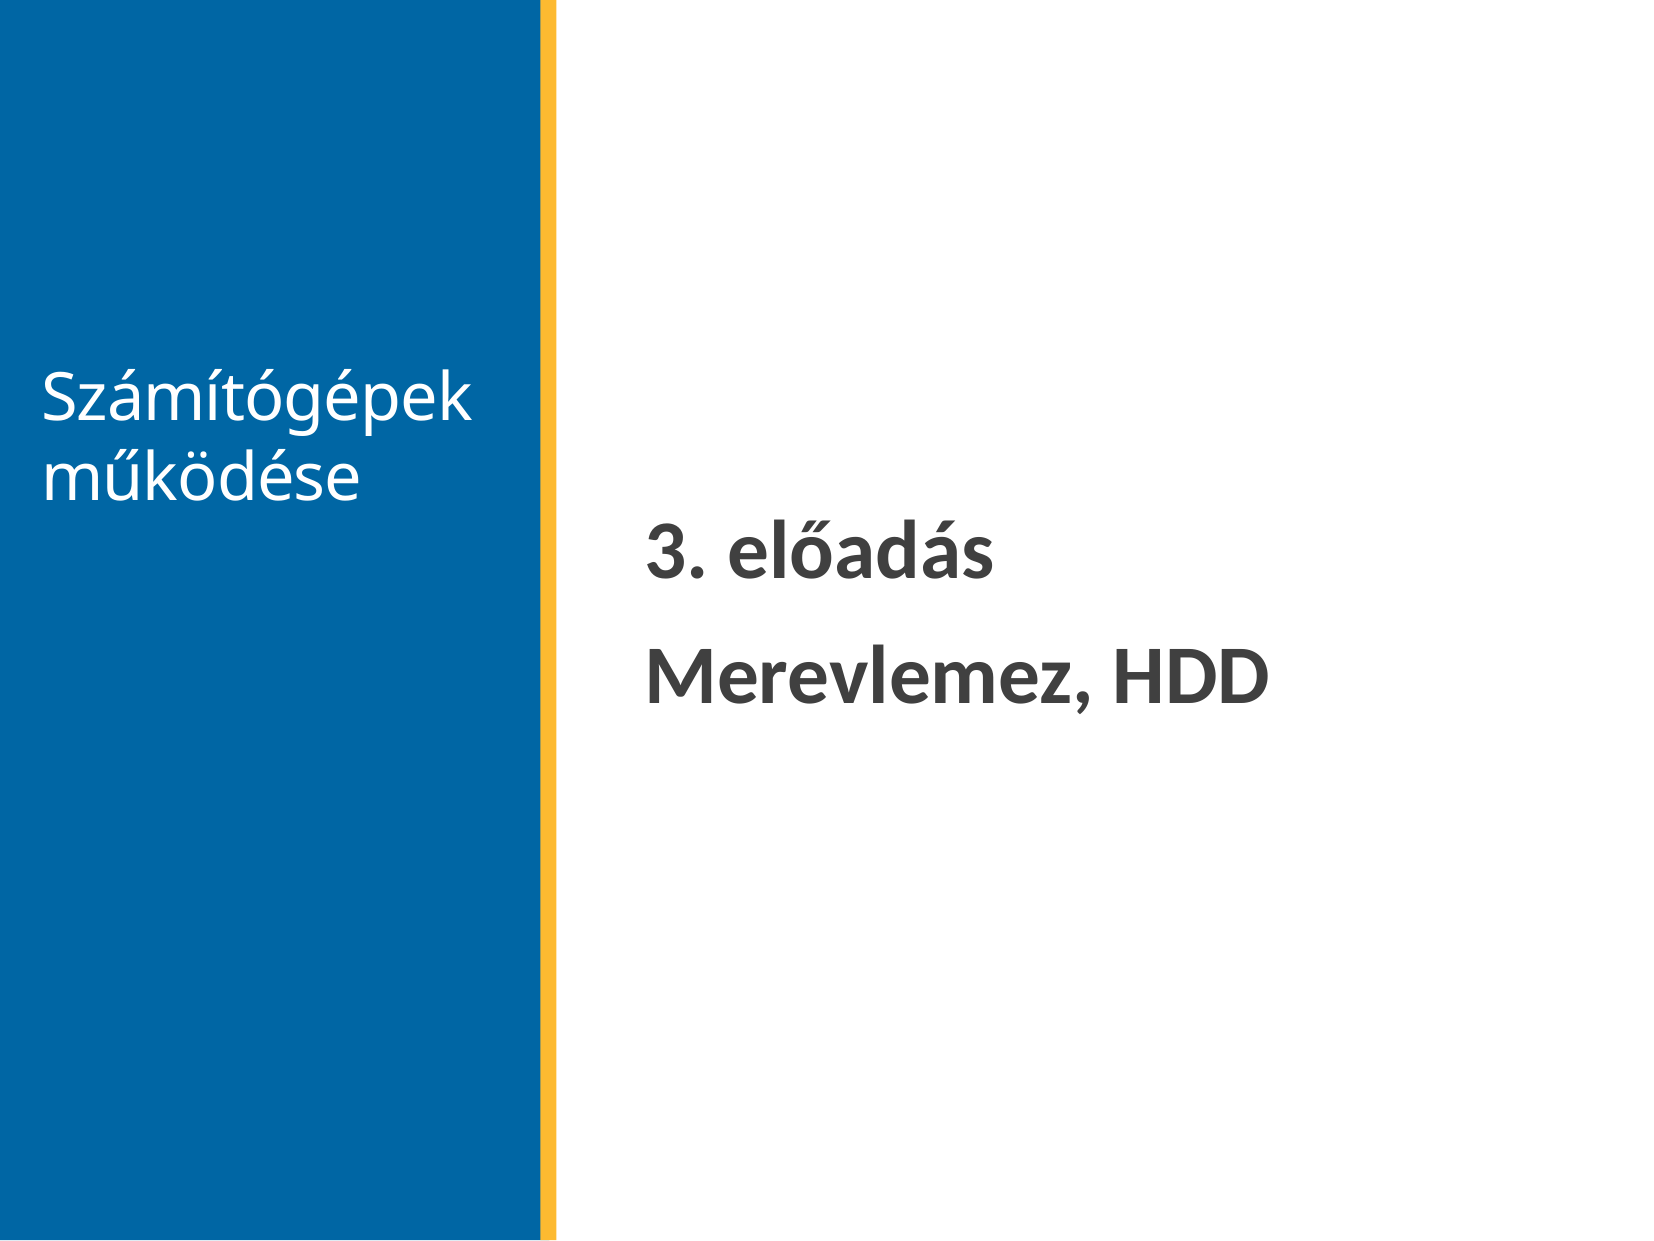

# Számítógépek működése
3. előadás
Merevlemez, HDD